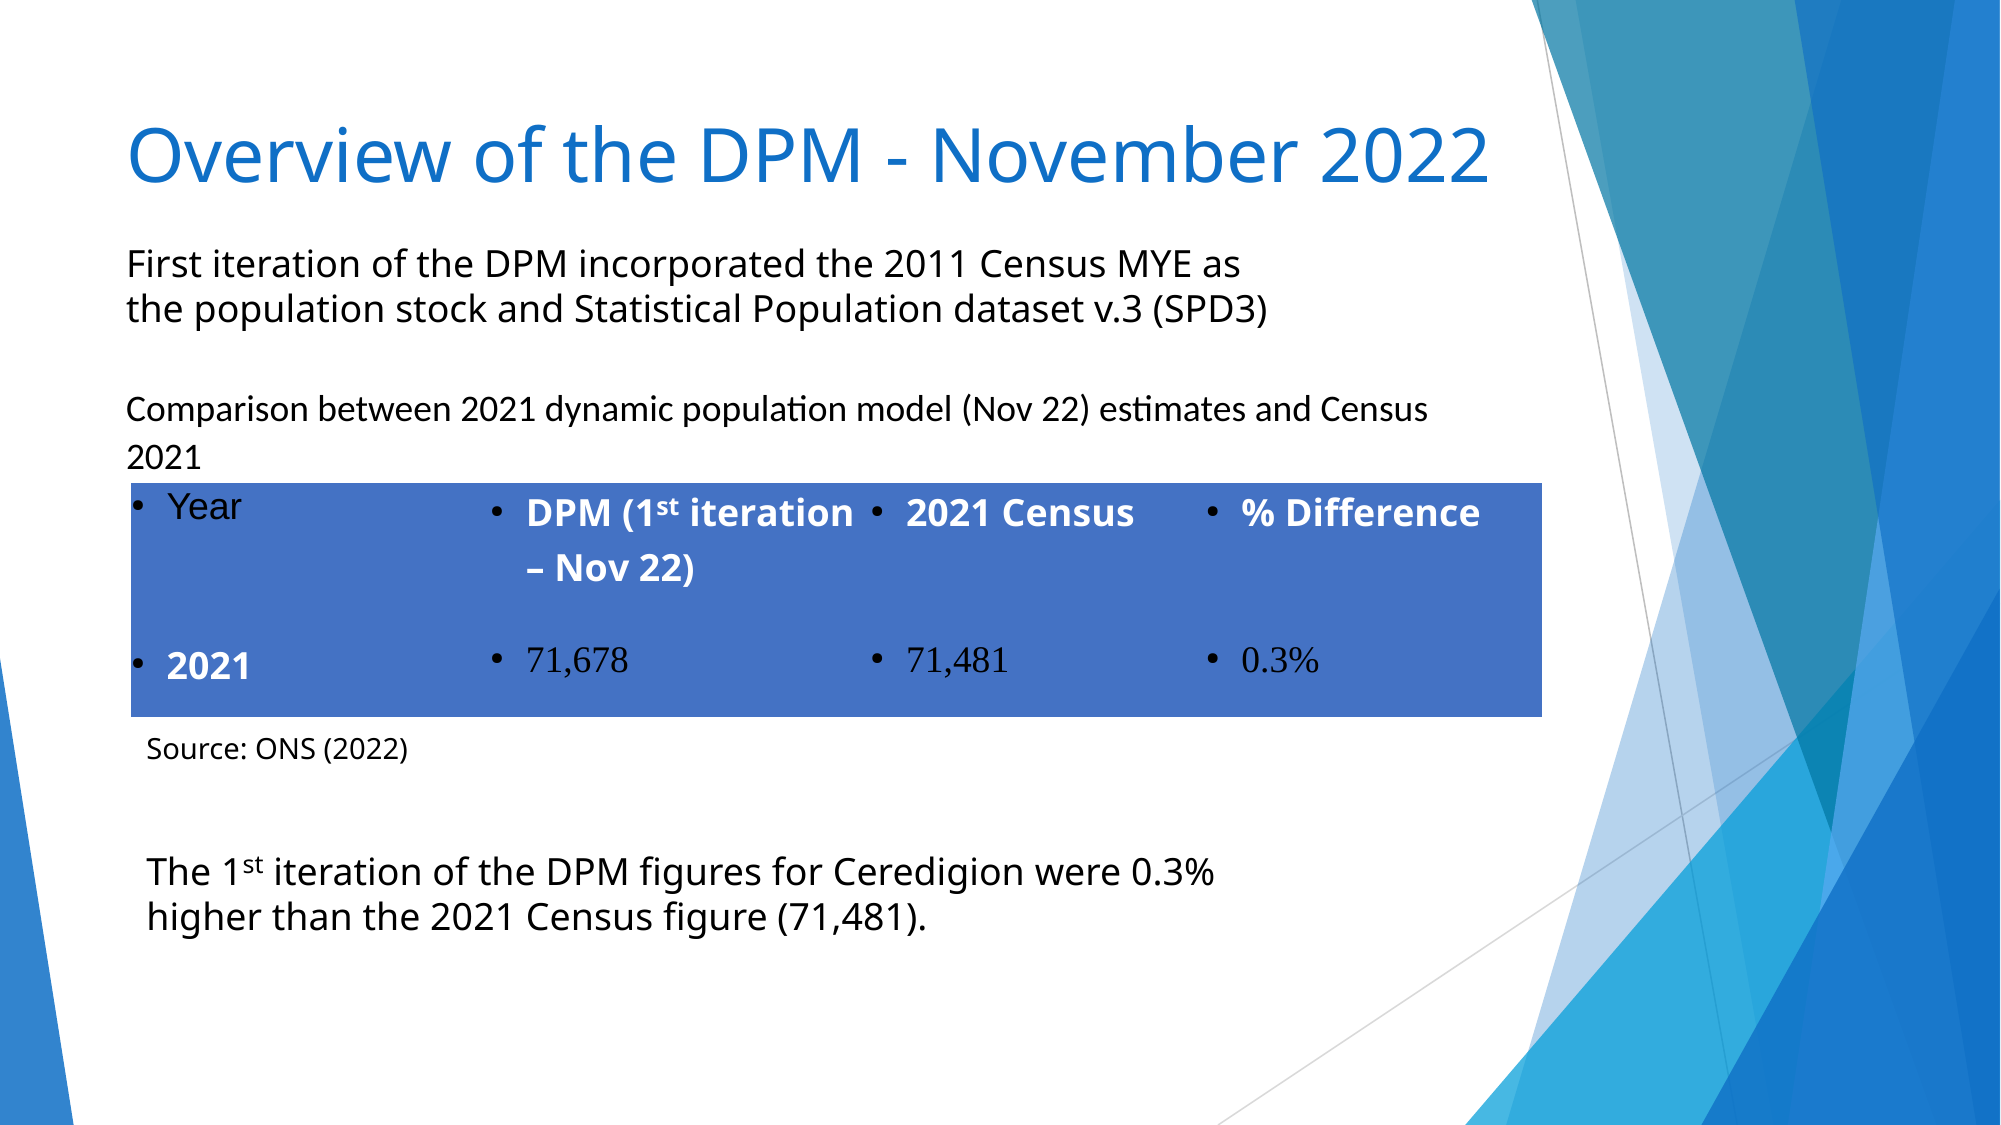

Overview of the DPM - November 2022
First iteration of the DPM incorporated the 2011 Census MYE as the population stock and Statistical Population dataset v.3 (SPD3)
Comparison between 2021 dynamic population model (Nov 22) estimates and Census 2021
| Year | DPM (1st iteration – Nov 22) | 2021 Census | % Difference |
| --- | --- | --- | --- |
| 2021 | 71,678 | 71,481 | 0.3% |
Source: ONS (2022)
The 1st iteration of the DPM figures for Ceredigion were 0.3% higher than the 2021 Census figure (71,481).